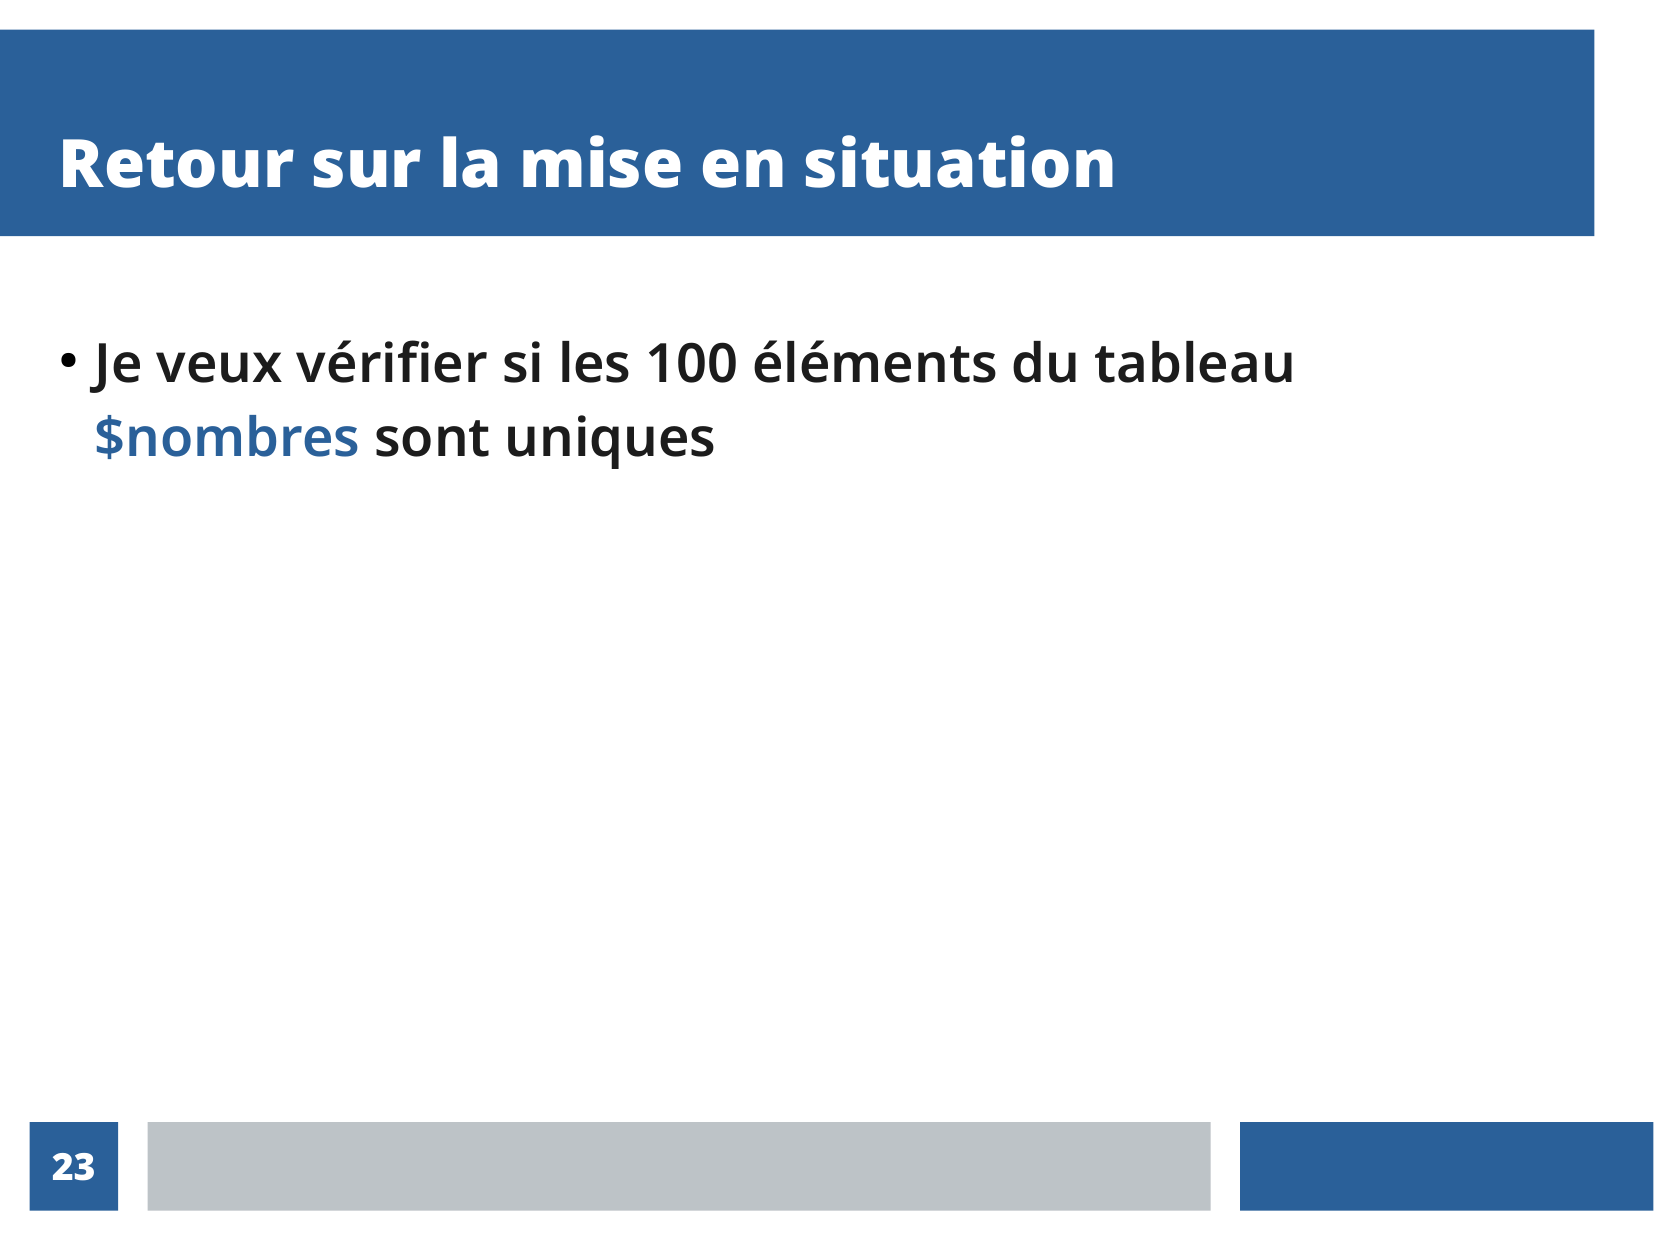

# Retour sur la mise en situation
Je veux vérifier si les 100 éléments du tableau $nombres sont uniques
23